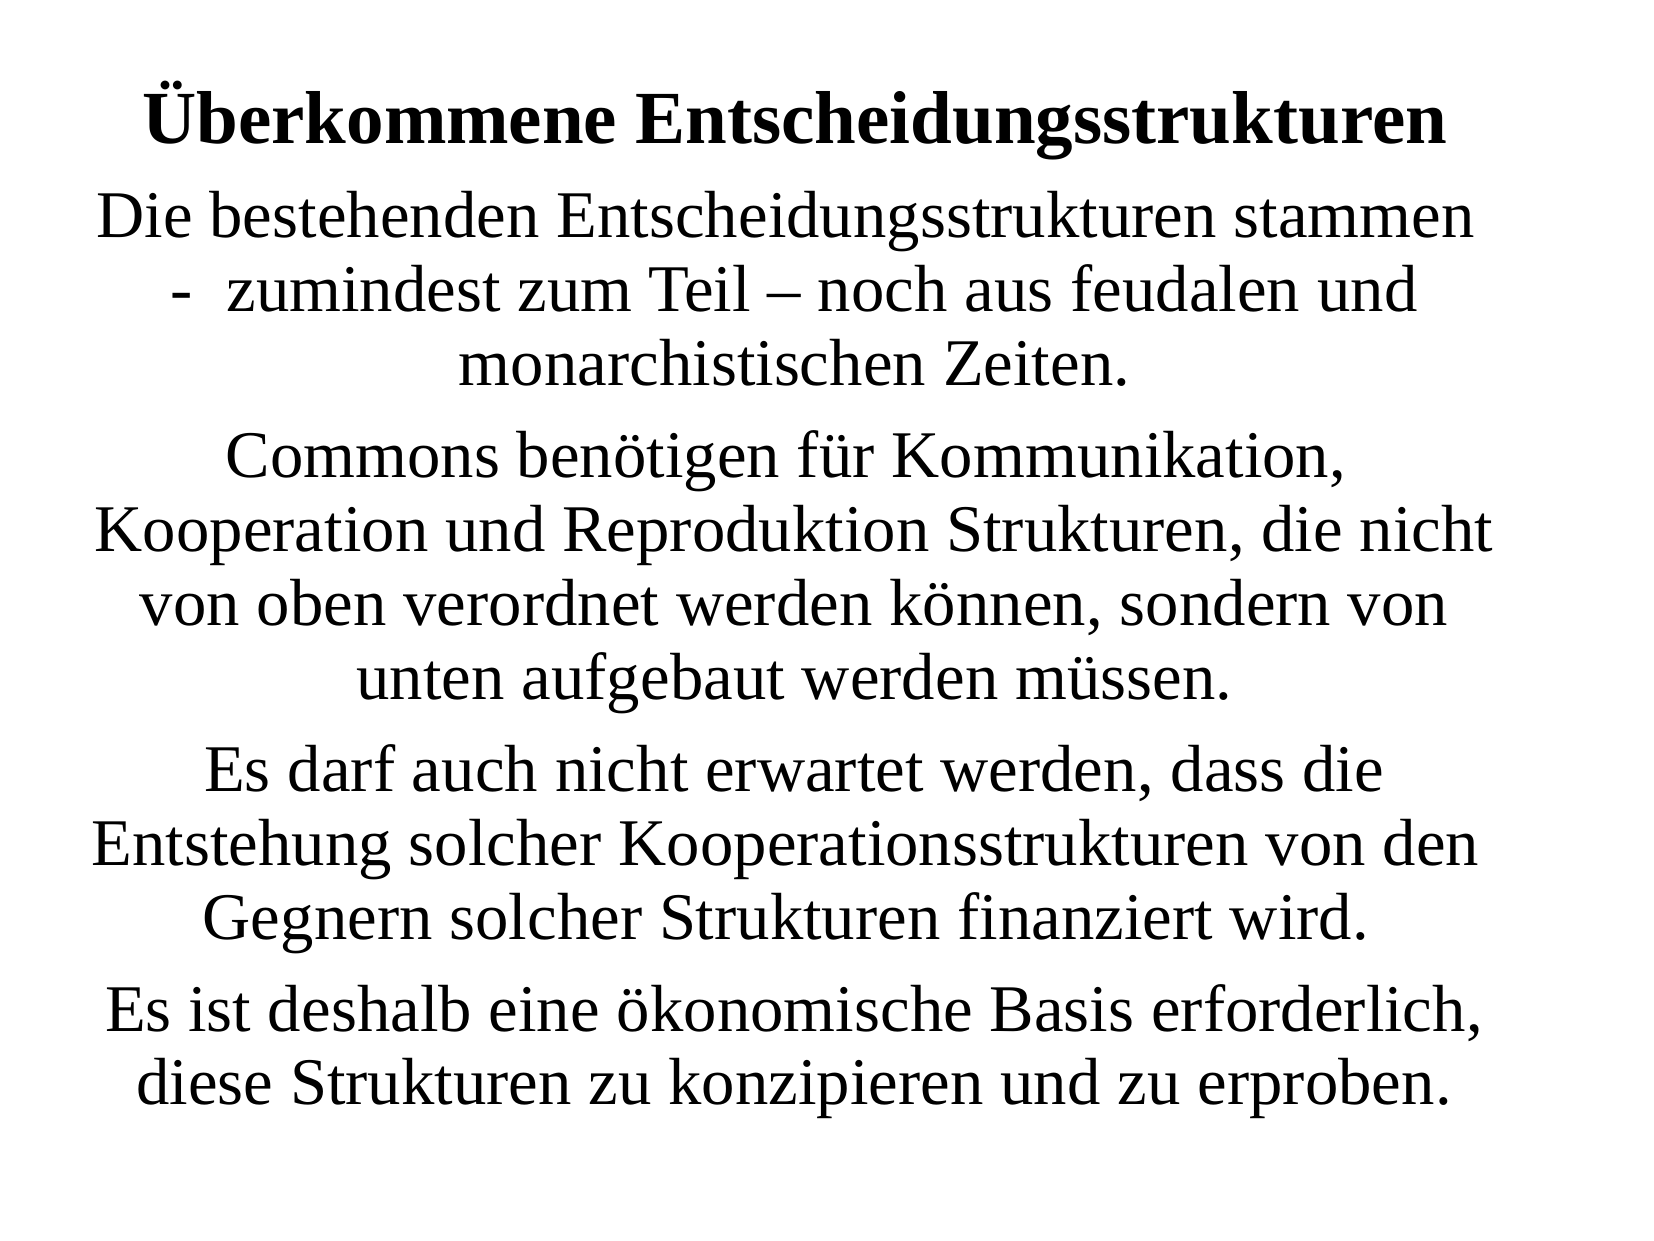

Überkommene Entscheidungsstrukturen
Die bestehenden Entscheidungsstrukturen stammen
- zumindest zum Teil – noch aus feudalen und monarchistischen Zeiten.
Commons benötigen für Kommunikation, Kooperation und Reproduktion Strukturen, die nicht von oben verordnet werden können, sondern von unten aufgebaut werden müssen.
Es darf auch nicht erwartet werden, dass die Entstehung solcher Kooperationsstrukturen von den Gegnern solcher Strukturen finanziert wird.
Es ist deshalb eine ökonomische Basis erforderlich, diese Strukturen zu konzipieren und zu erproben.